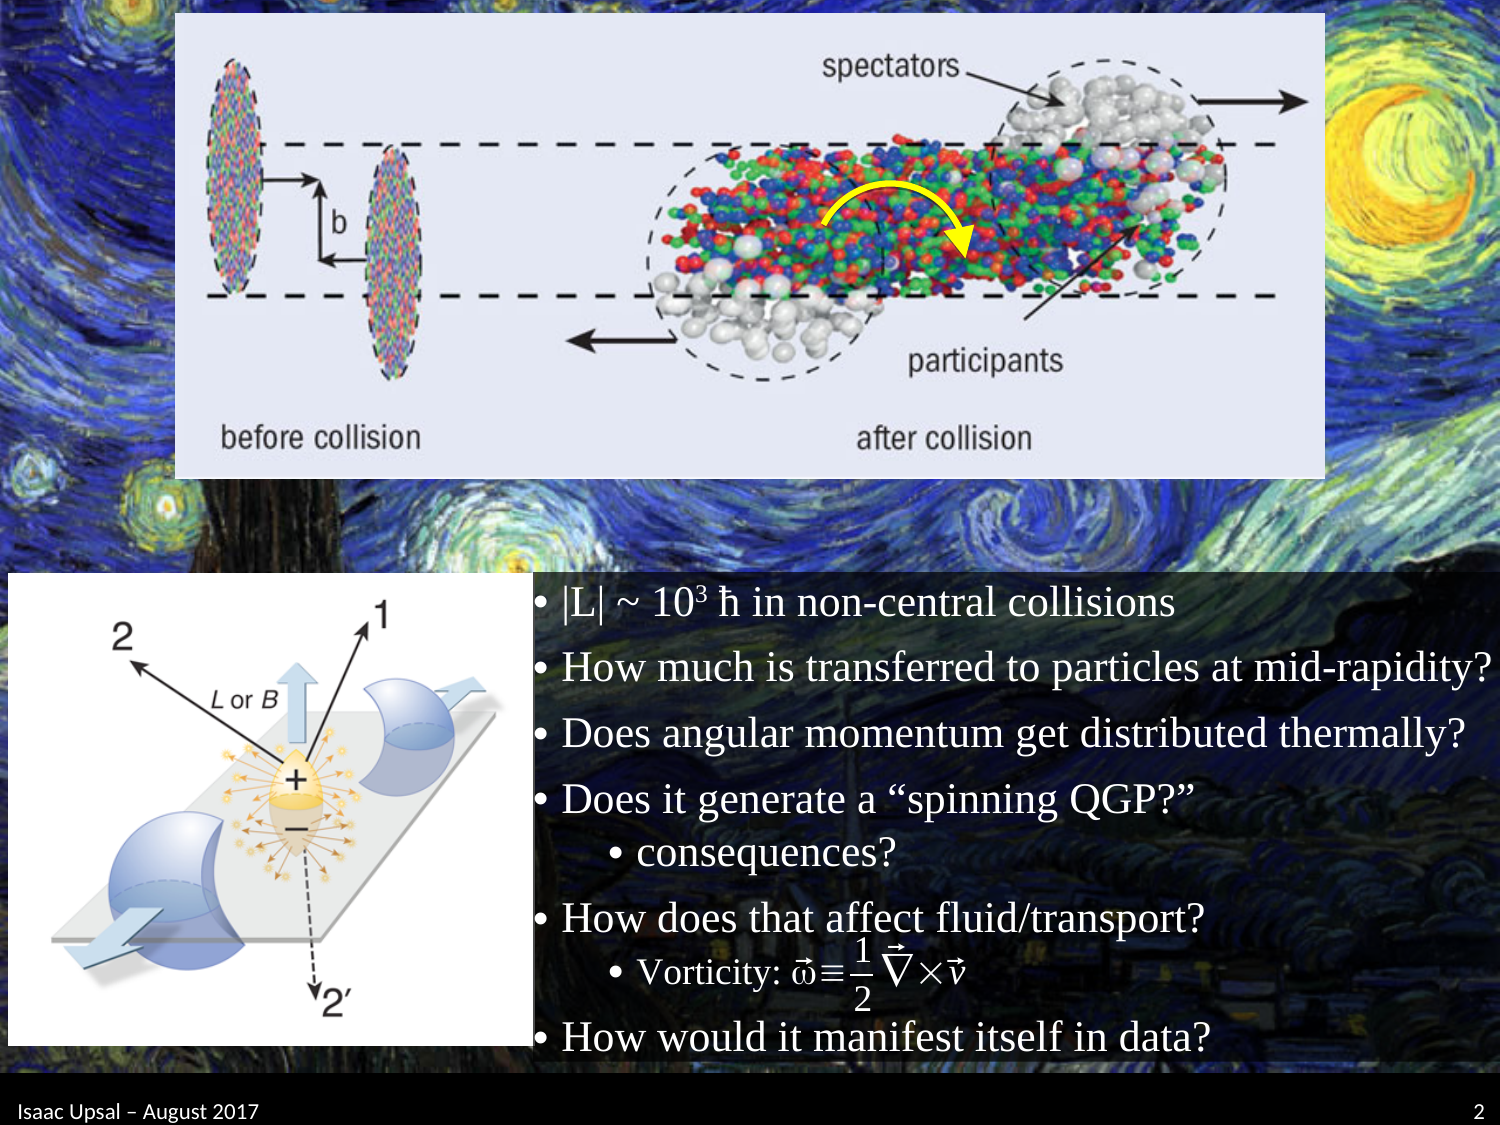

|L| ~ 103 ħ in non-central collisions
How much is transferred to particles at mid-rapidity?
Does angular momentum get distributed thermally?
Does it generate a “spinning QGP?”
consequences?
How does that affect fluid/transport?
How would it manifest itself in data?
2